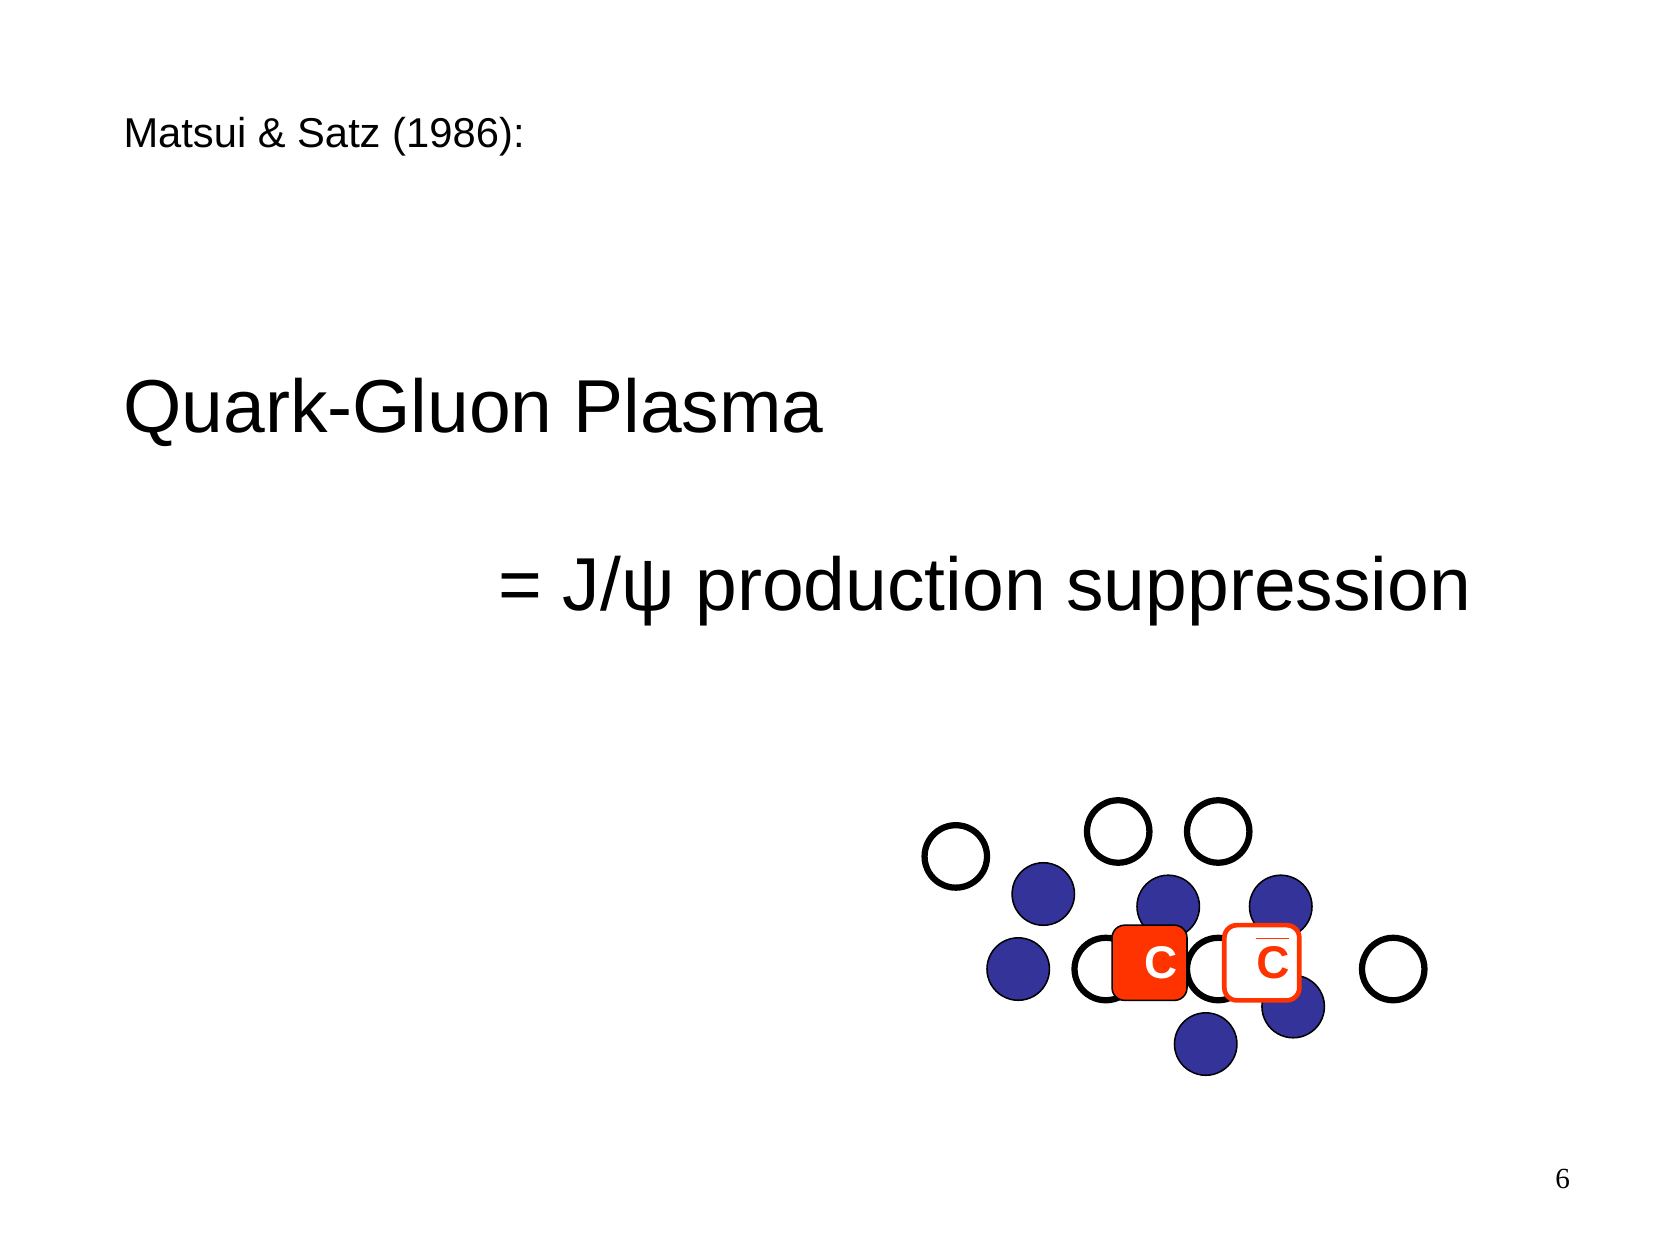

# Matsui & Satz (1986):
Quark-Gluon Plasma
 = J/ψ production suppression
C
C
6